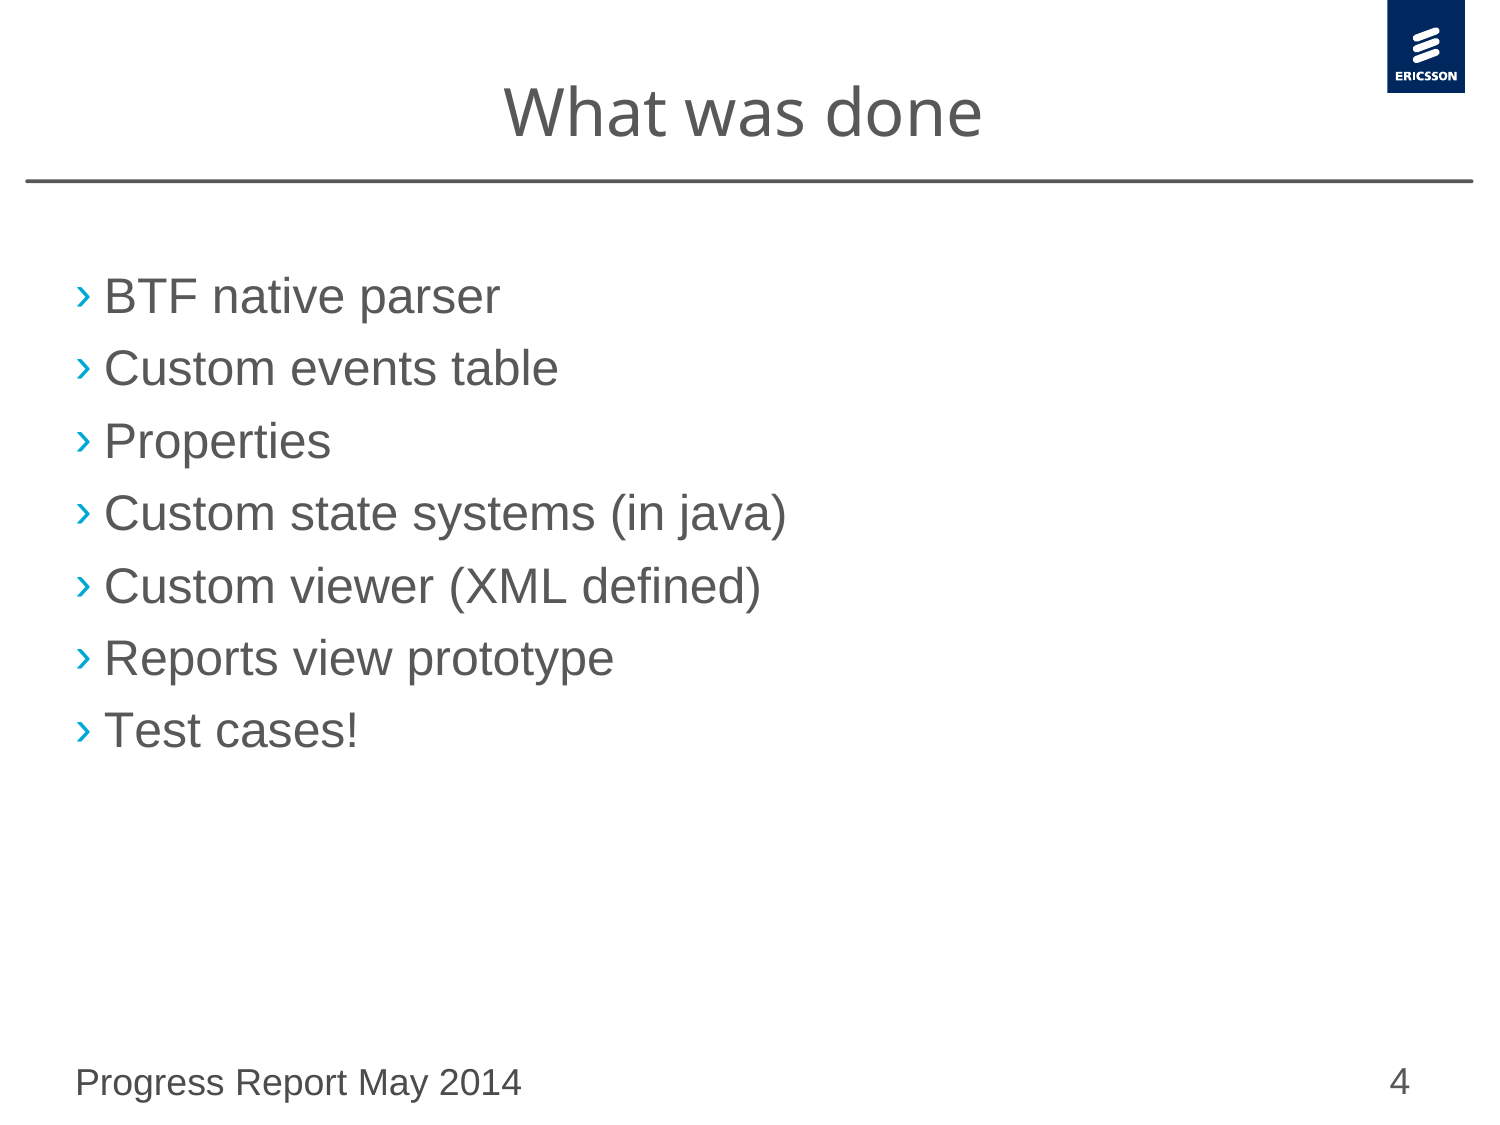

# What was done
BTF native parser
Custom events table
Properties
Custom state systems (in java)
Custom viewer (XML defined)
Reports view prototype
Test cases!
Progress Report May 2014